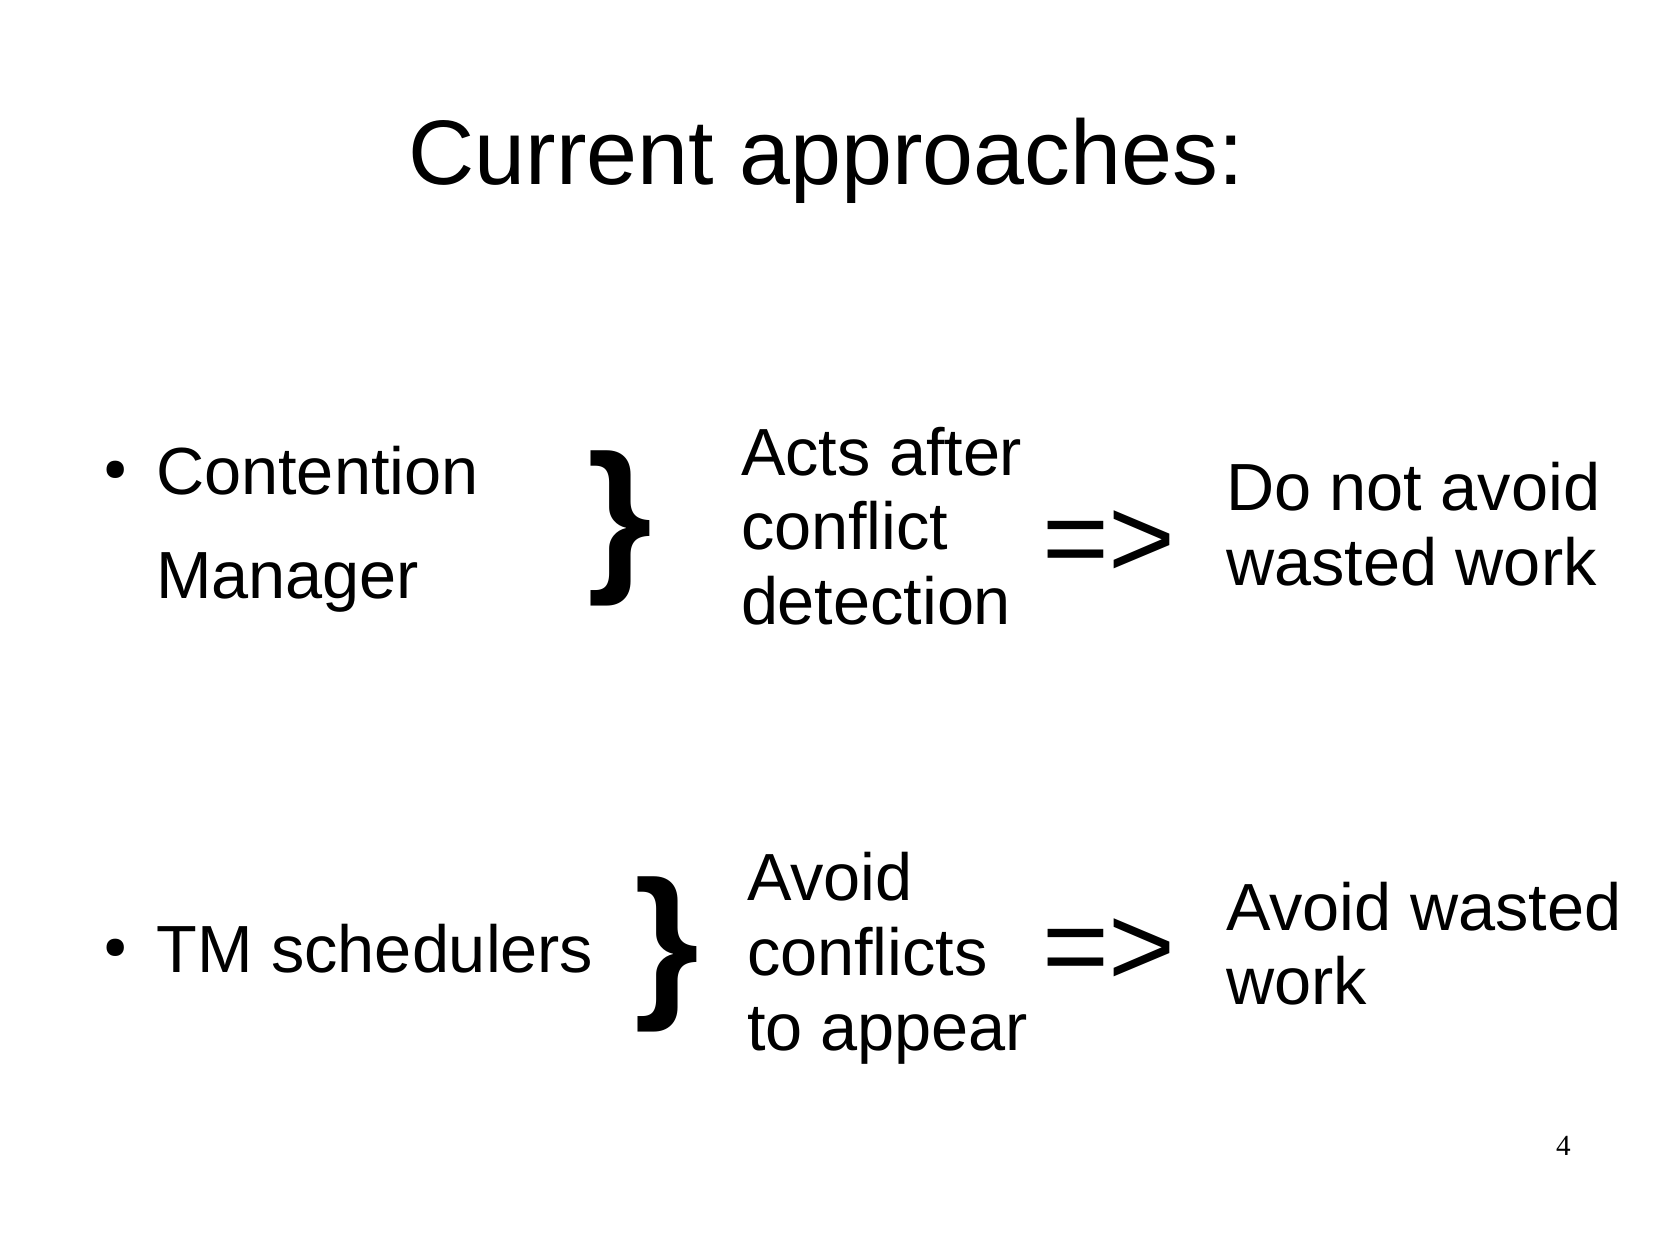

# Current approaches:
Acts after conflict
detection
}
Contention
Manager
Do not avoid
wasted work
=>
Avoid conflicts to appear
}
Avoid wasted
work
=>
TM schedulers
4